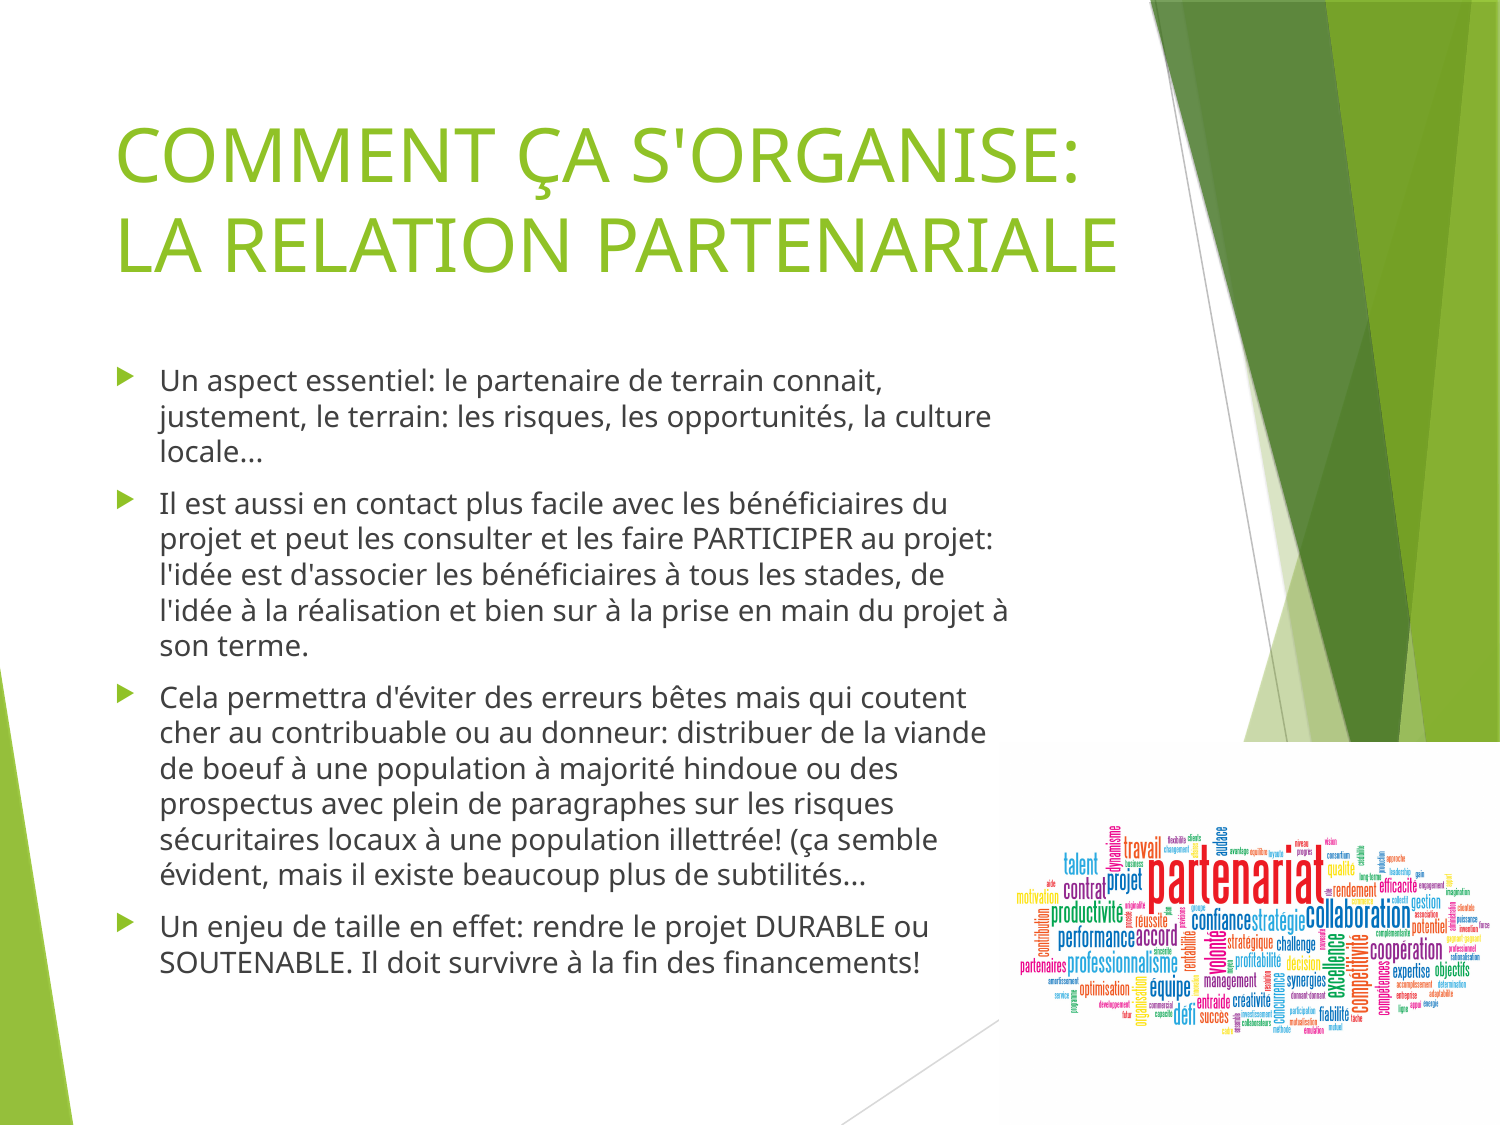

# COMMENT ÇA S'ORGANISE: LA RELATION PARTENARIALE
Un aspect essentiel: le partenaire de terrain connait, justement, le terrain: les risques, les opportunités, la culture locale...
Il est aussi en contact plus facile avec les bénéficiaires du projet et peut les consulter et les faire PARTICIPER au projet: l'idée est d'associer les bénéficiaires à tous les stades, de l'idée à la réalisation et bien sur à la prise en main du projet à son terme.
Cela permettra d'éviter des erreurs bêtes mais qui coutent cher au contribuable ou au donneur: distribuer de la viande de boeuf à une population à majorité hindoue ou des prospectus avec plein de paragraphes sur les risques sécuritaires locaux à une population illettrée! (ça semble évident, mais il existe beaucoup plus de subtilités...
Un enjeu de taille en effet: rendre le projet DURABLE ou SOUTENABLE. Il doit survivre à la fin des financements!